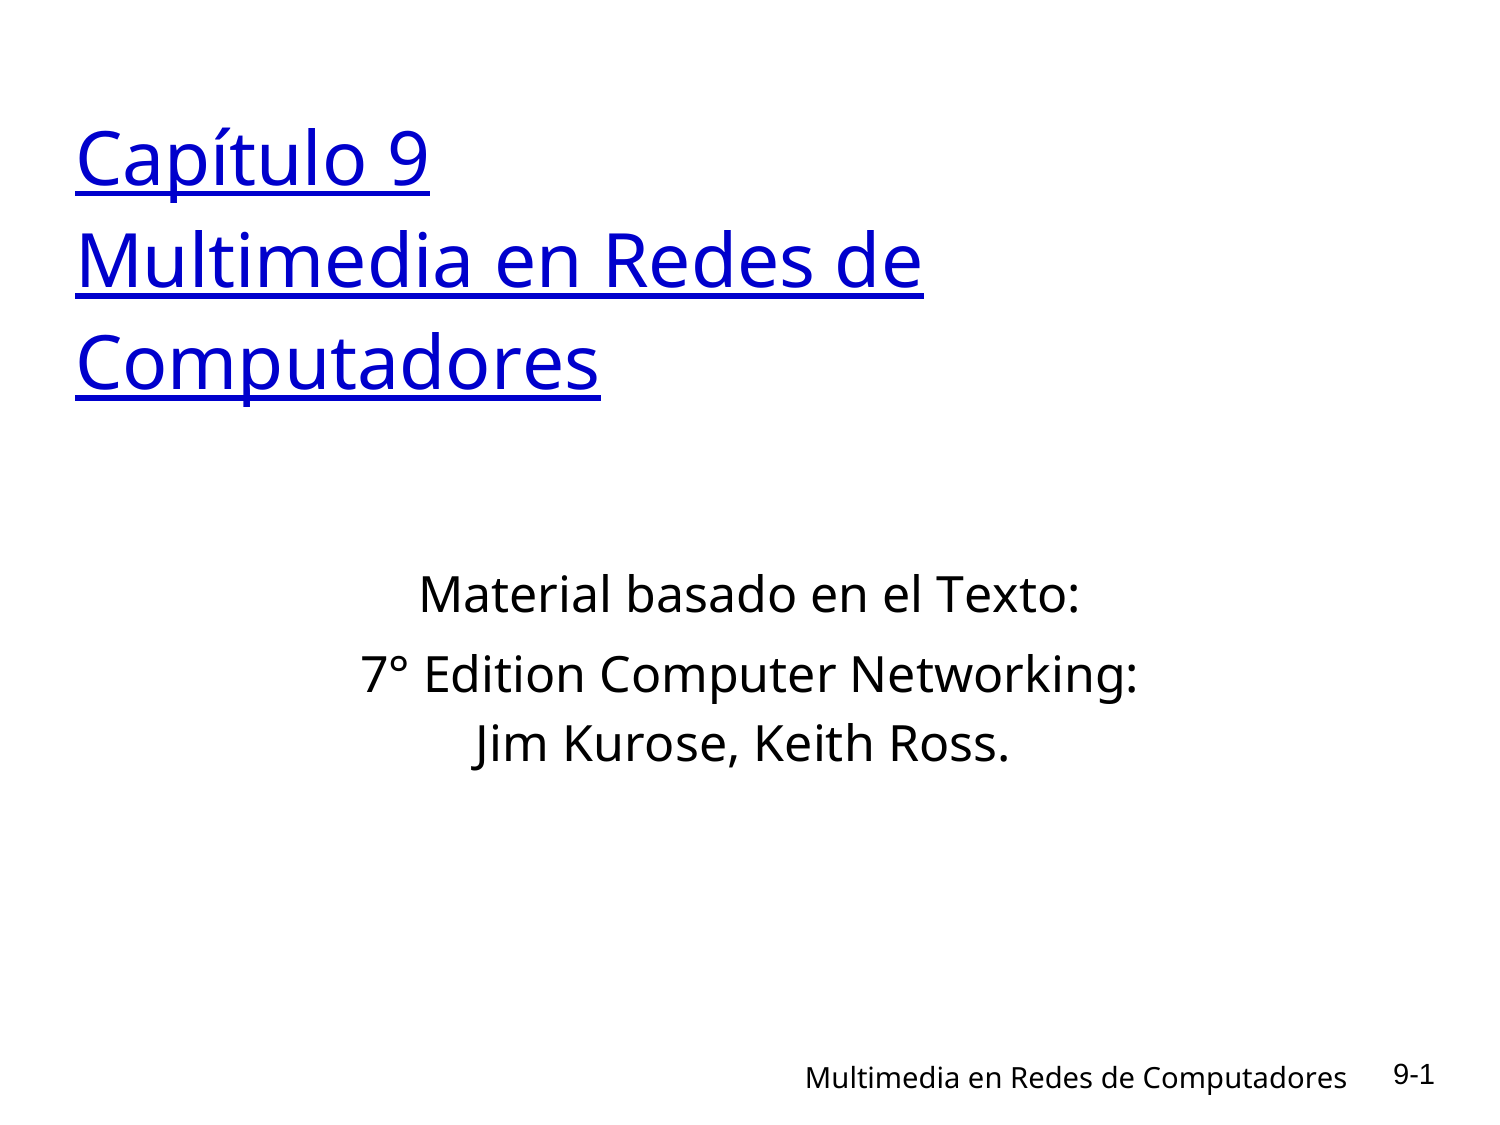

# Capítulo 9 Multimedia en Redes de Computadores
Material basado en el Texto:
7° Edition Computer Networking:
Jim Kurose, Keith Ross.
1